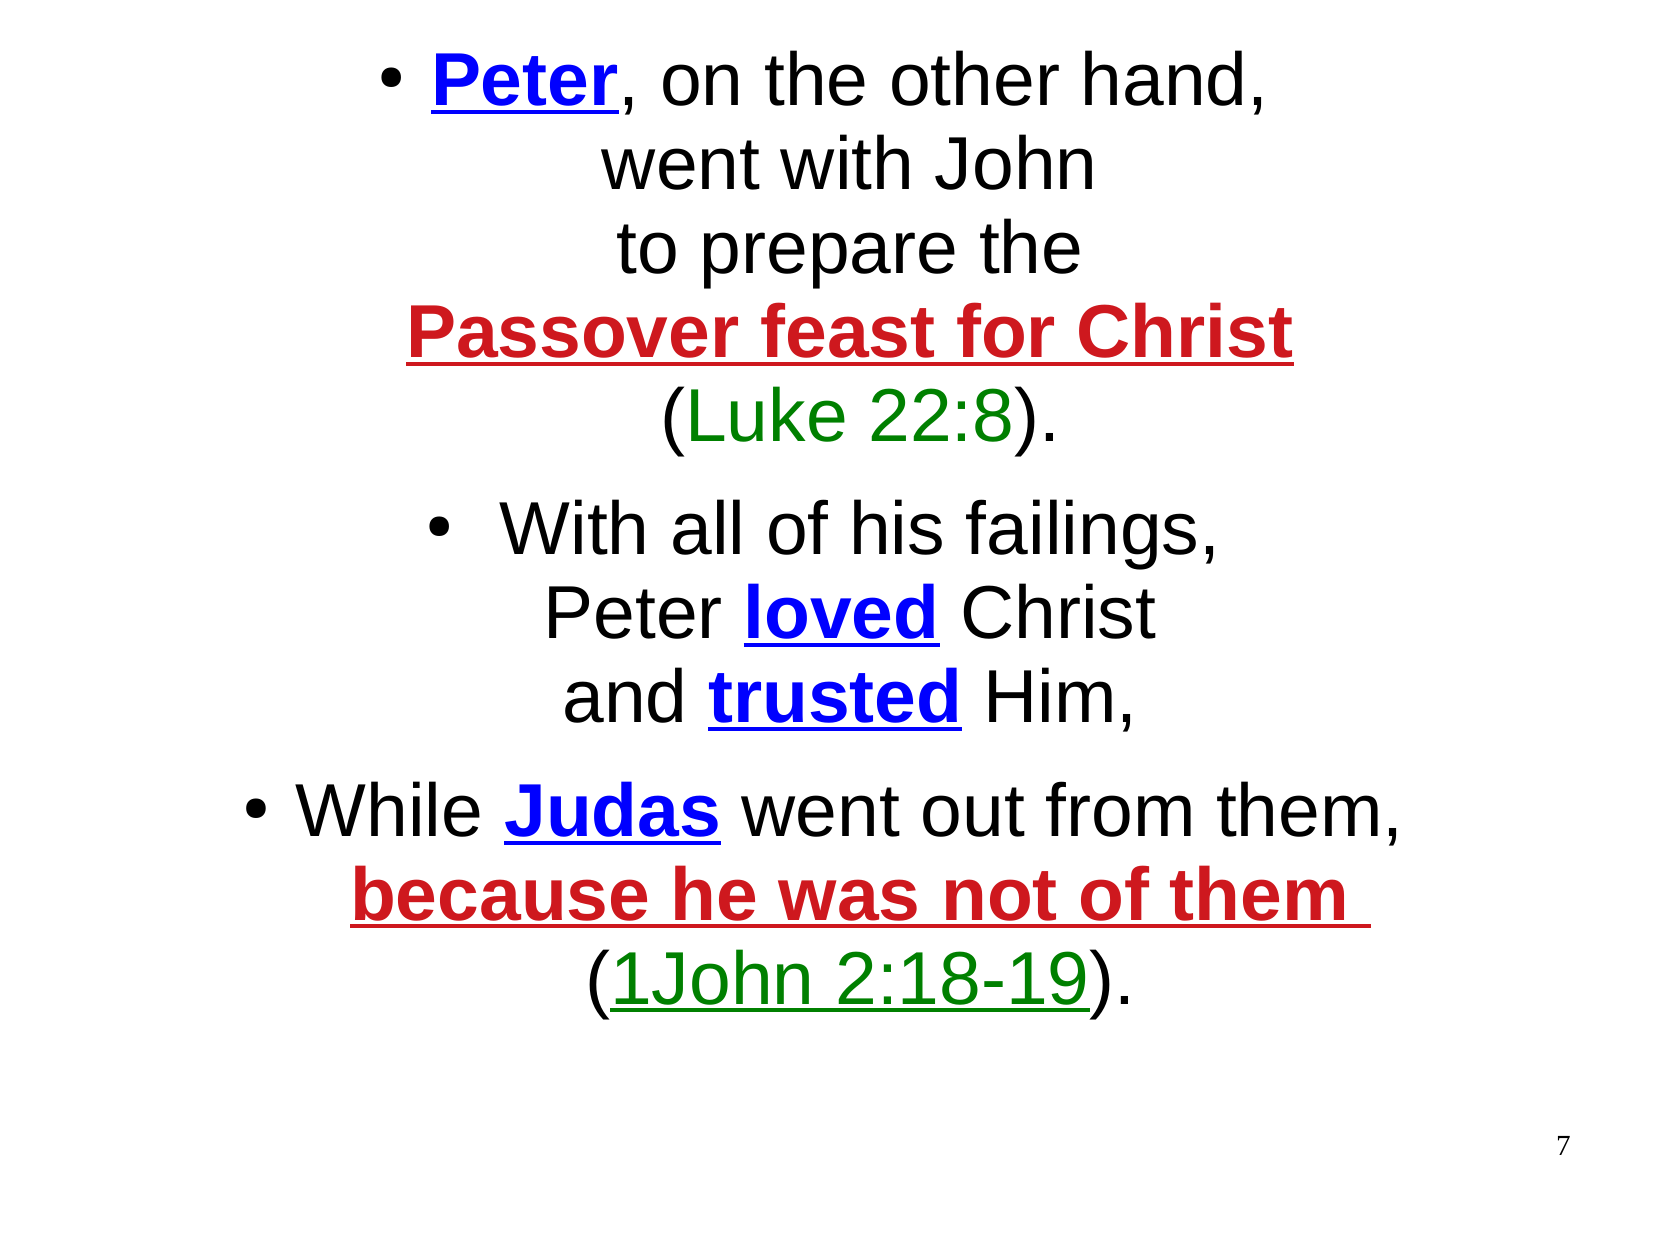

# Peter, on the other hand, went with John to prepare the Passover feast for Christ (Luke 22:8).
 With all of his failings,
Peter loved Christ
and trusted Him,
While Judas went out from them,
because he was not of them
(1John 2:18-19).
7